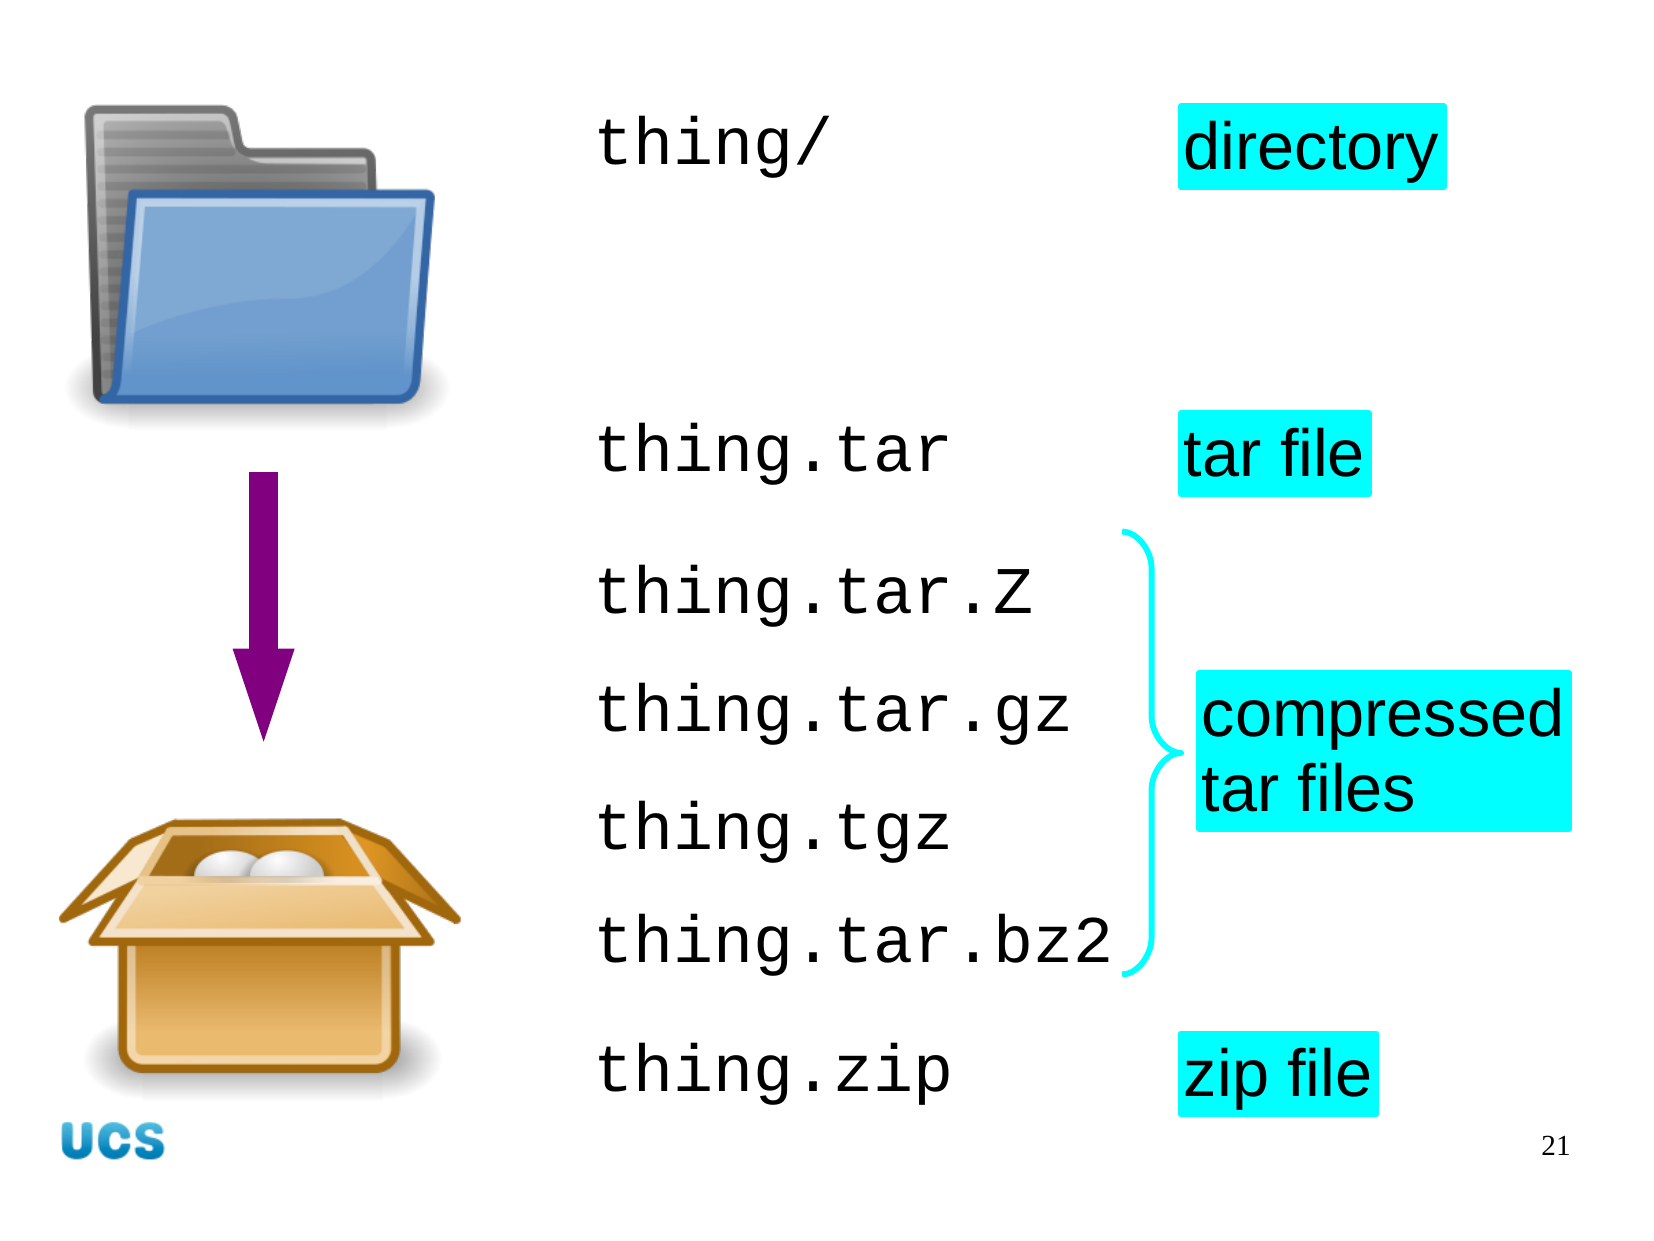

thing/
directory
thing.tar
tar file
thing.tar.Z
thing.tar.gz
compressed
tar files
thing.tgz
thing.tar.bz2
thing.zip
zip file
21